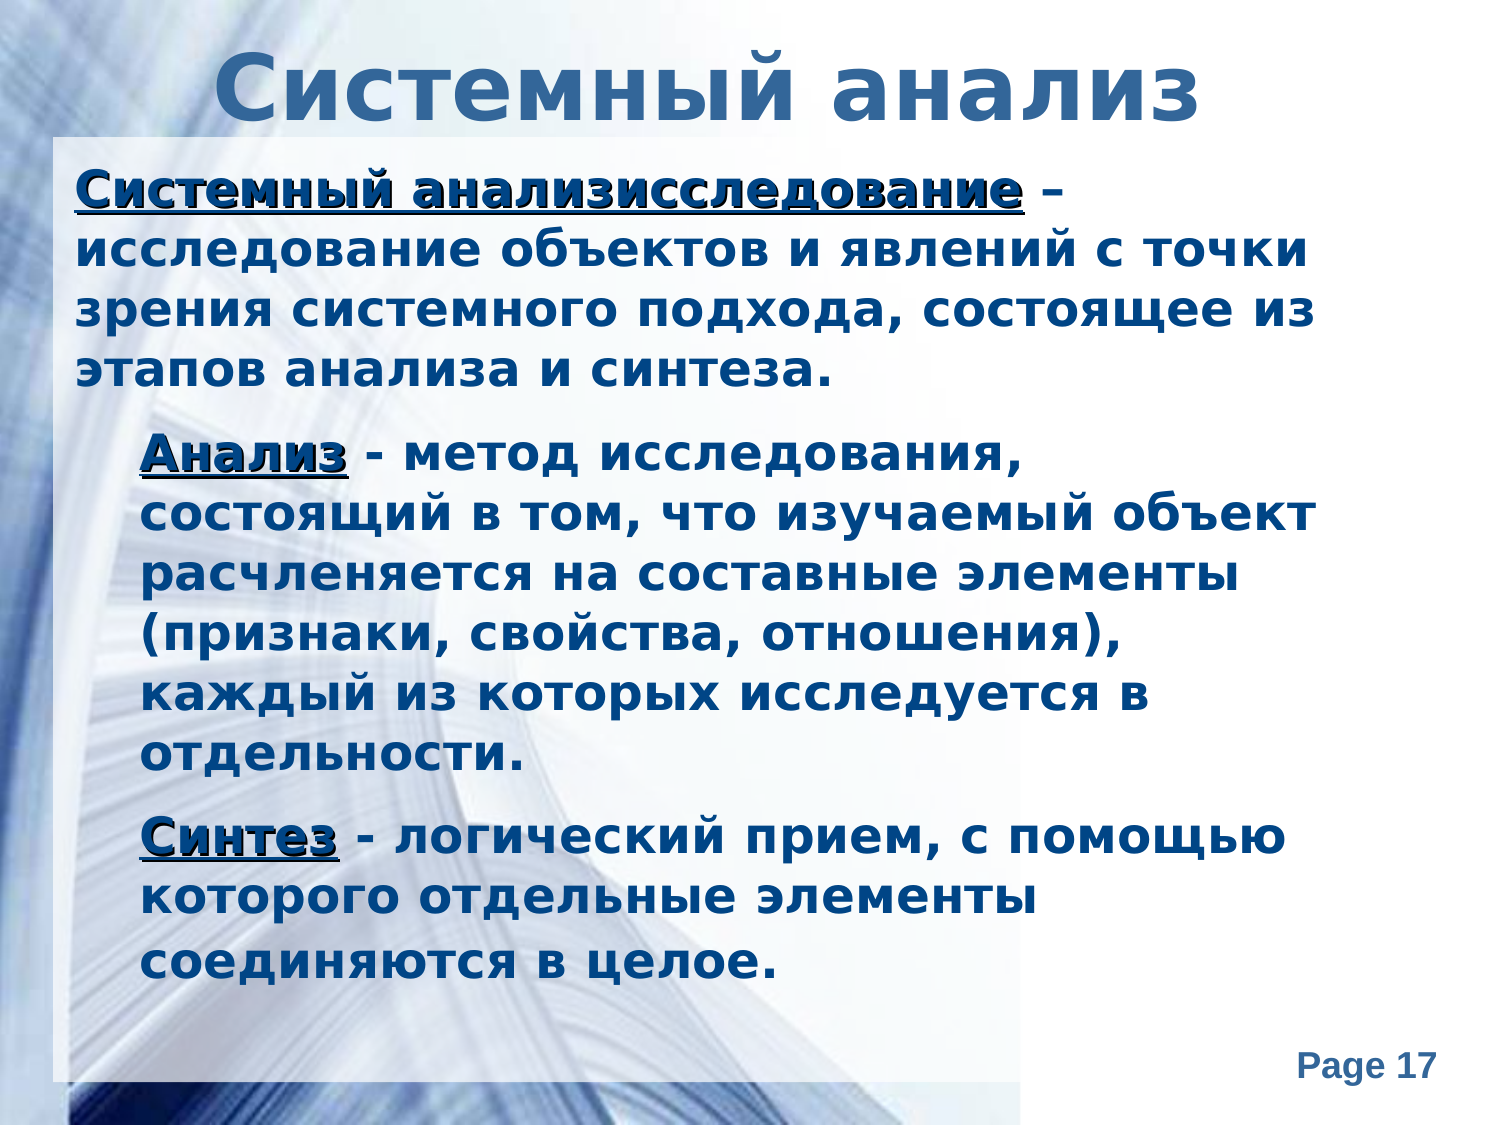

Системный анализ
Системный анализисследование – исследование объектов и явлений с точки зрения системного подхода, состоящее из этапов анализа и синтеза.
Анализ - метод исследования, состоящий в том, что изучаемый объект расчленяется на составные элементы (признаки, свойства, отношения), каждый из которых исследуется в отдельности.
Синтез - логический прием, с помощью которого отдельные элементы соединяются в целое.